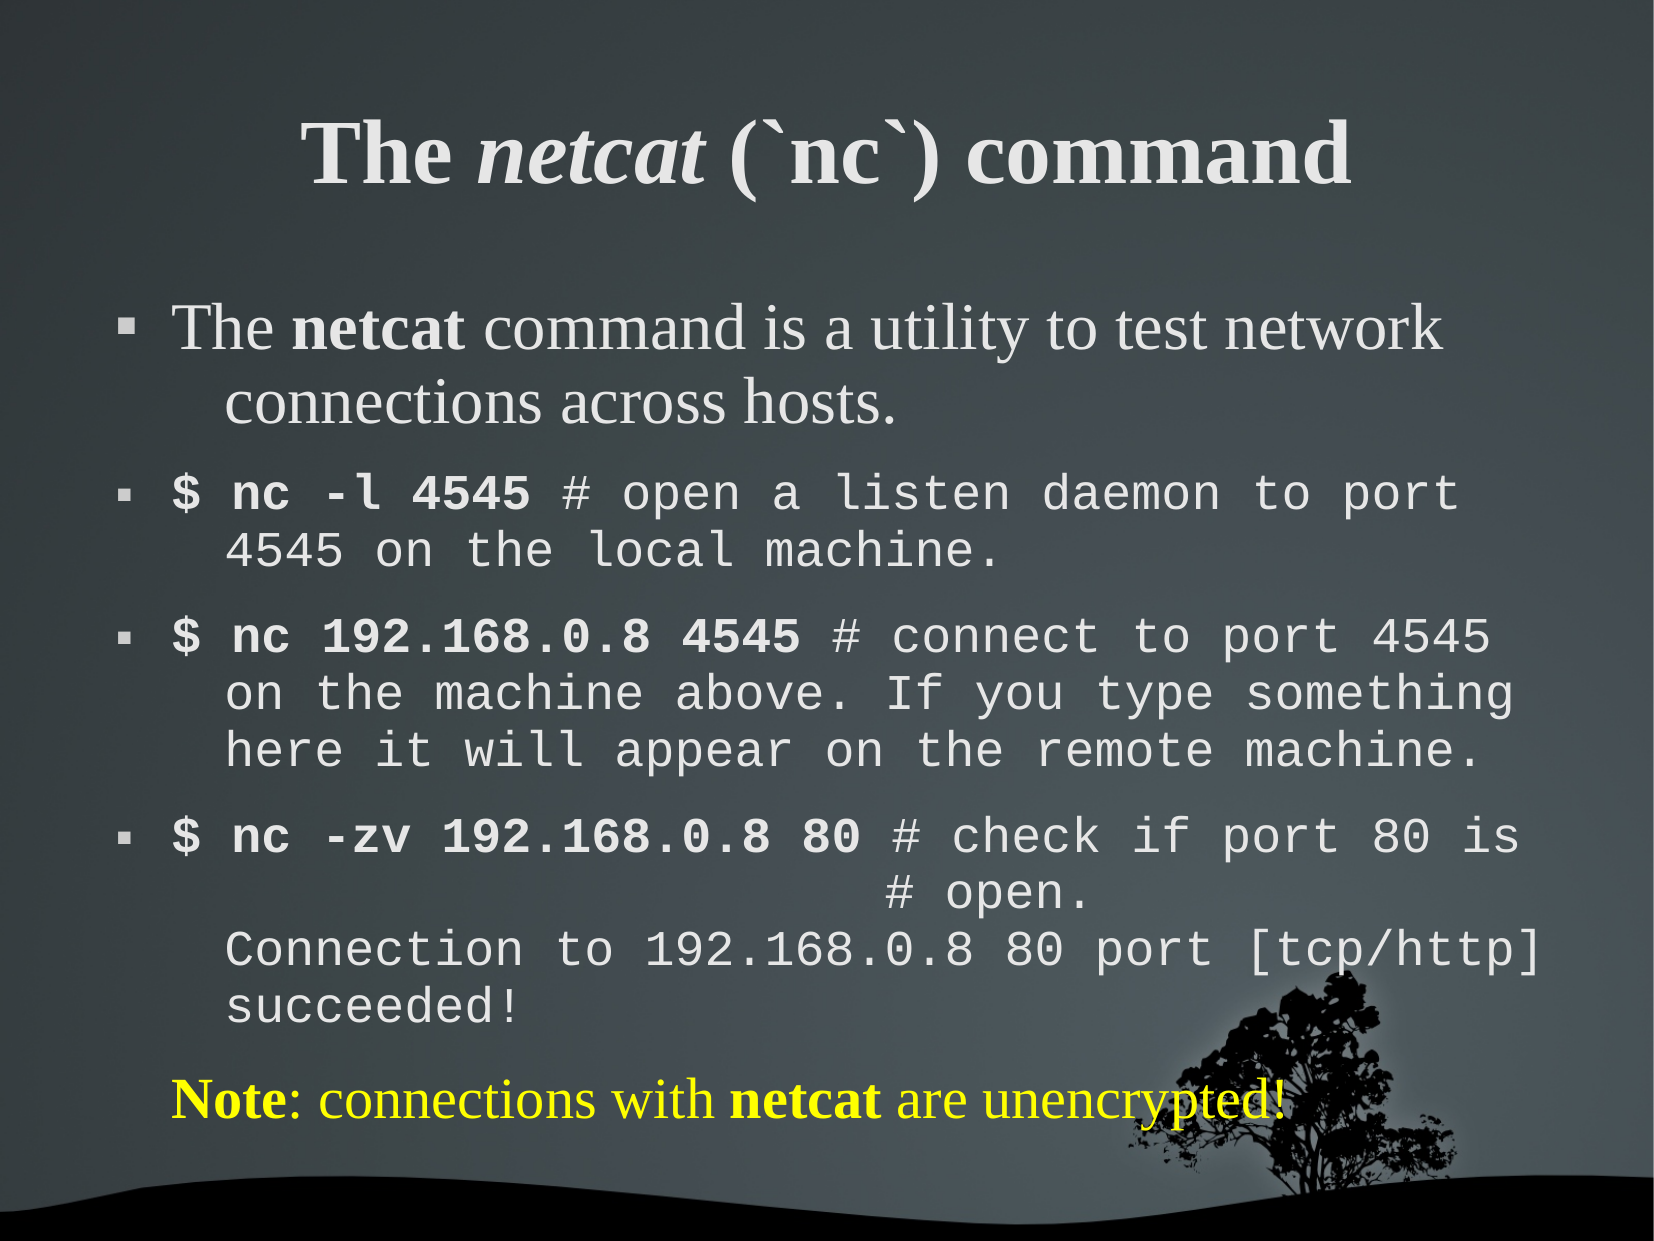

# The netcat (`nc`) command
The netcat command is a utility to test network connections across hosts.
$ nc -l 4545 # open a listen daemon to port 4545 on the local machine.
$ nc 192.168.0.8 4545 # connect to port 4545 on the machine above. If you type something here it will appear on the remote machine.
$ nc -zv 192.168.0.8 80 # check if port 80 is # open.
Connection to 192.168.0.8 80 port [tcp/http] succeeded!
Note: connections with netcat are unencrypted!